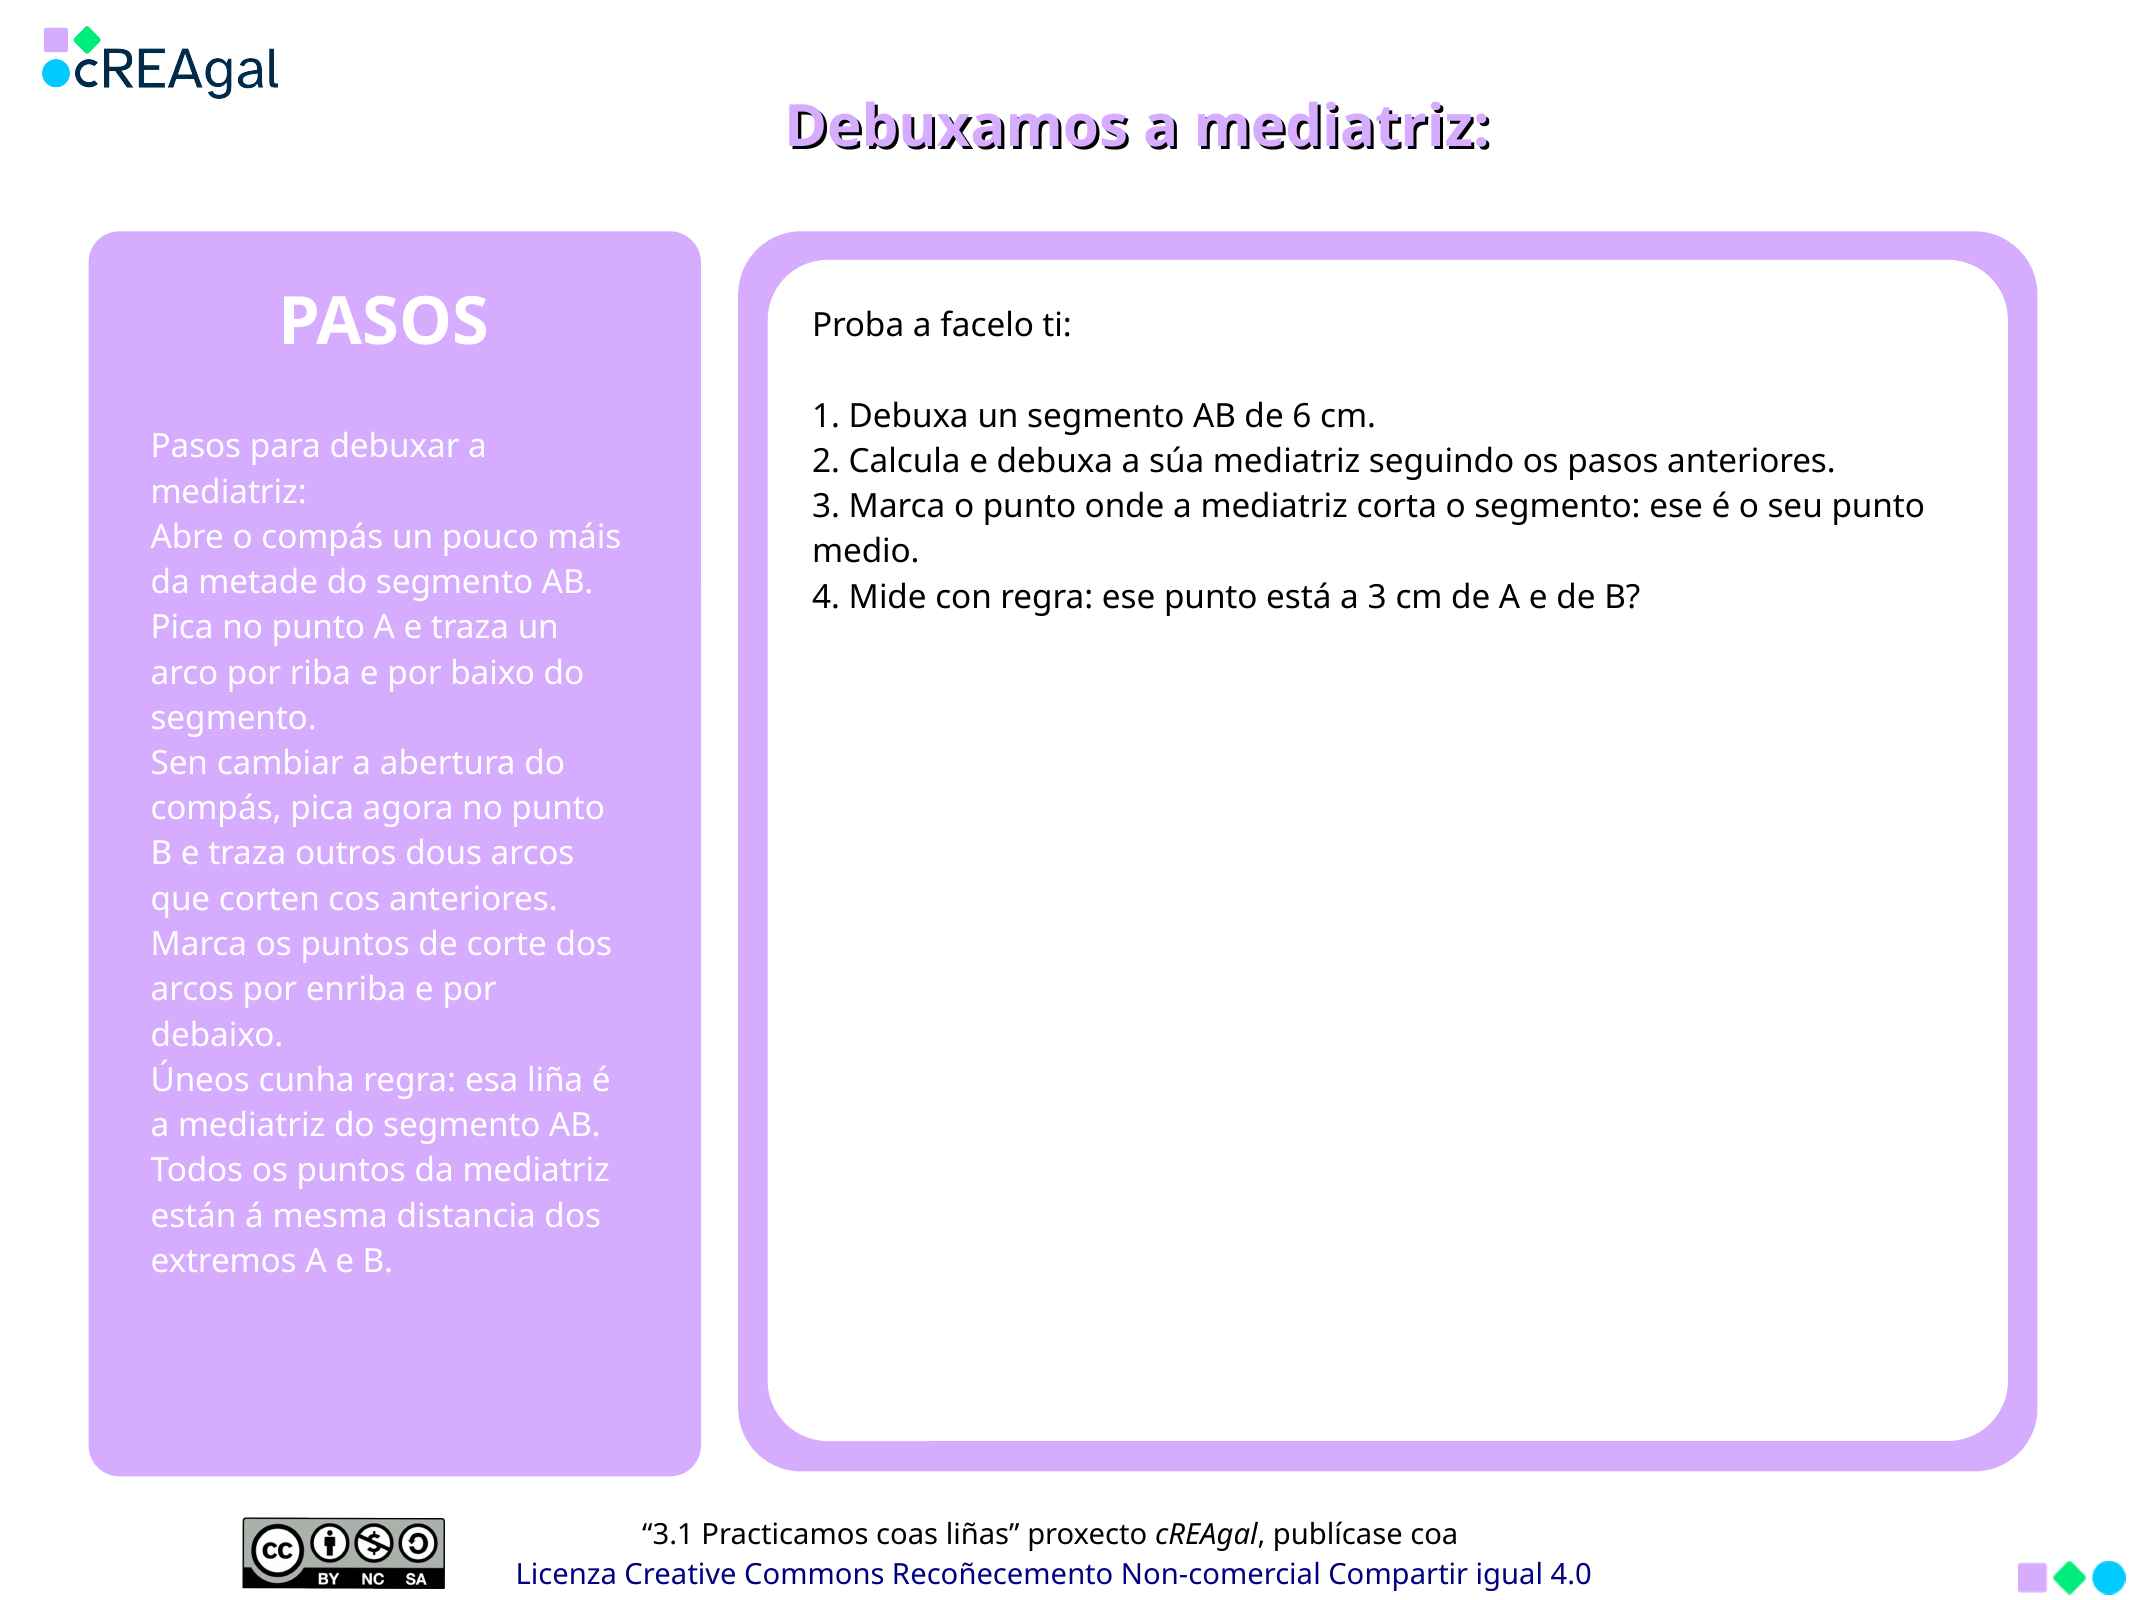

Debuxamos a mediatriz:
Proba a facelo ti:
1. Debuxa un segmento AB de 6 cm.
2. Calcula e debuxa a súa mediatriz seguindo os pasos anteriores.
3. Marca o punto onde a mediatriz corta o segmento: ese é o seu punto medio.
4. Mide con regra: ese punto está a 3 cm de A e de B?
PASOS
Pasos para debuxar a mediatriz:
Abre o compás un pouco máis da metade do segmento AB.
Pica no punto A e traza un arco por riba e por baixo do segmento.
Sen cambiar a abertura do compás, pica agora no punto B e traza outros dous arcos que corten cos anteriores.
Marca os puntos de corte dos arcos por enriba e por debaixo.
Úneos cunha regra: esa liña é a mediatriz do segmento AB.
Todos os puntos da mediatriz están á mesma distancia dos extremos A e B.
“3.1 Practicamos coas liñas” proxecto cREAgal, publícase coa Licenza Creative Commons Recoñecemento Non-comercial Compartir igual 4.0